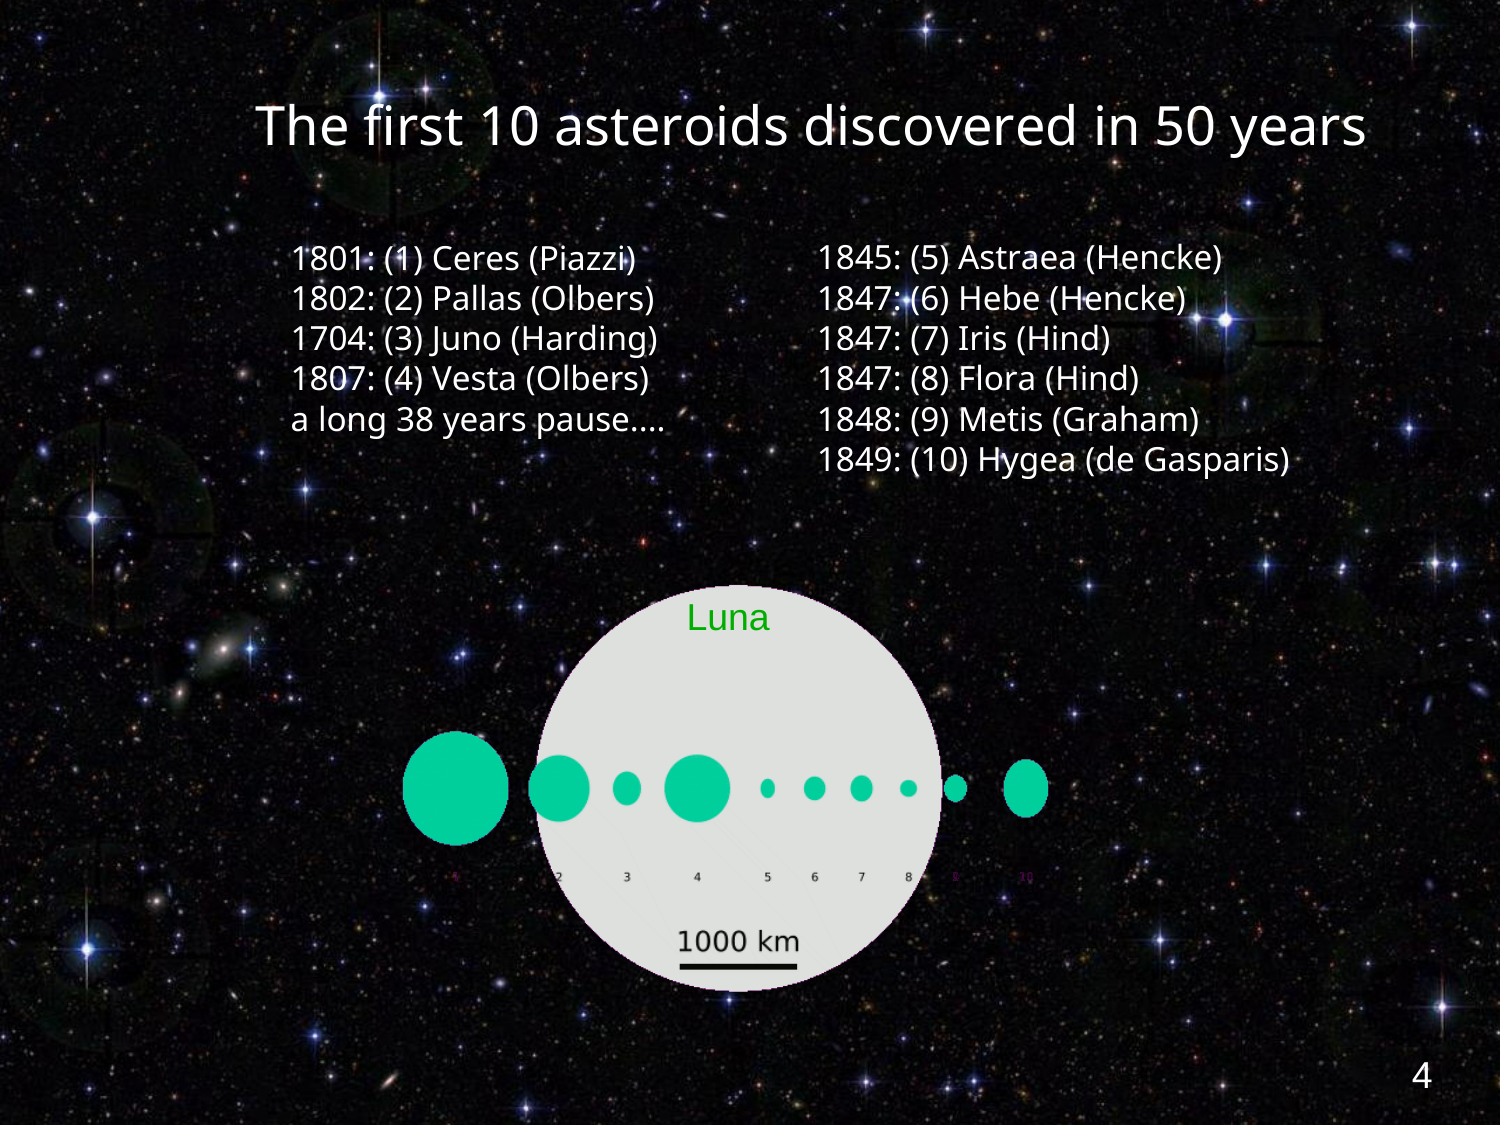

The first 10 asteroids discovered in 50 years
1801: (1) Ceres (Piazzi)
1802: (2) Pallas (Olbers)
1704: (3) Juno (Harding)
1807: (4) Vesta (Olbers)
a long 38 years pause....
1845: (5) Astraea (Hencke)
1847: (6) Hebe (Hencke)
1847: (7) Iris (Hind)
1847: (8) Flora (Hind)
1848: (9) Metis (Graham)
1849: (10) Hygea (de Gasparis)
Luna
4